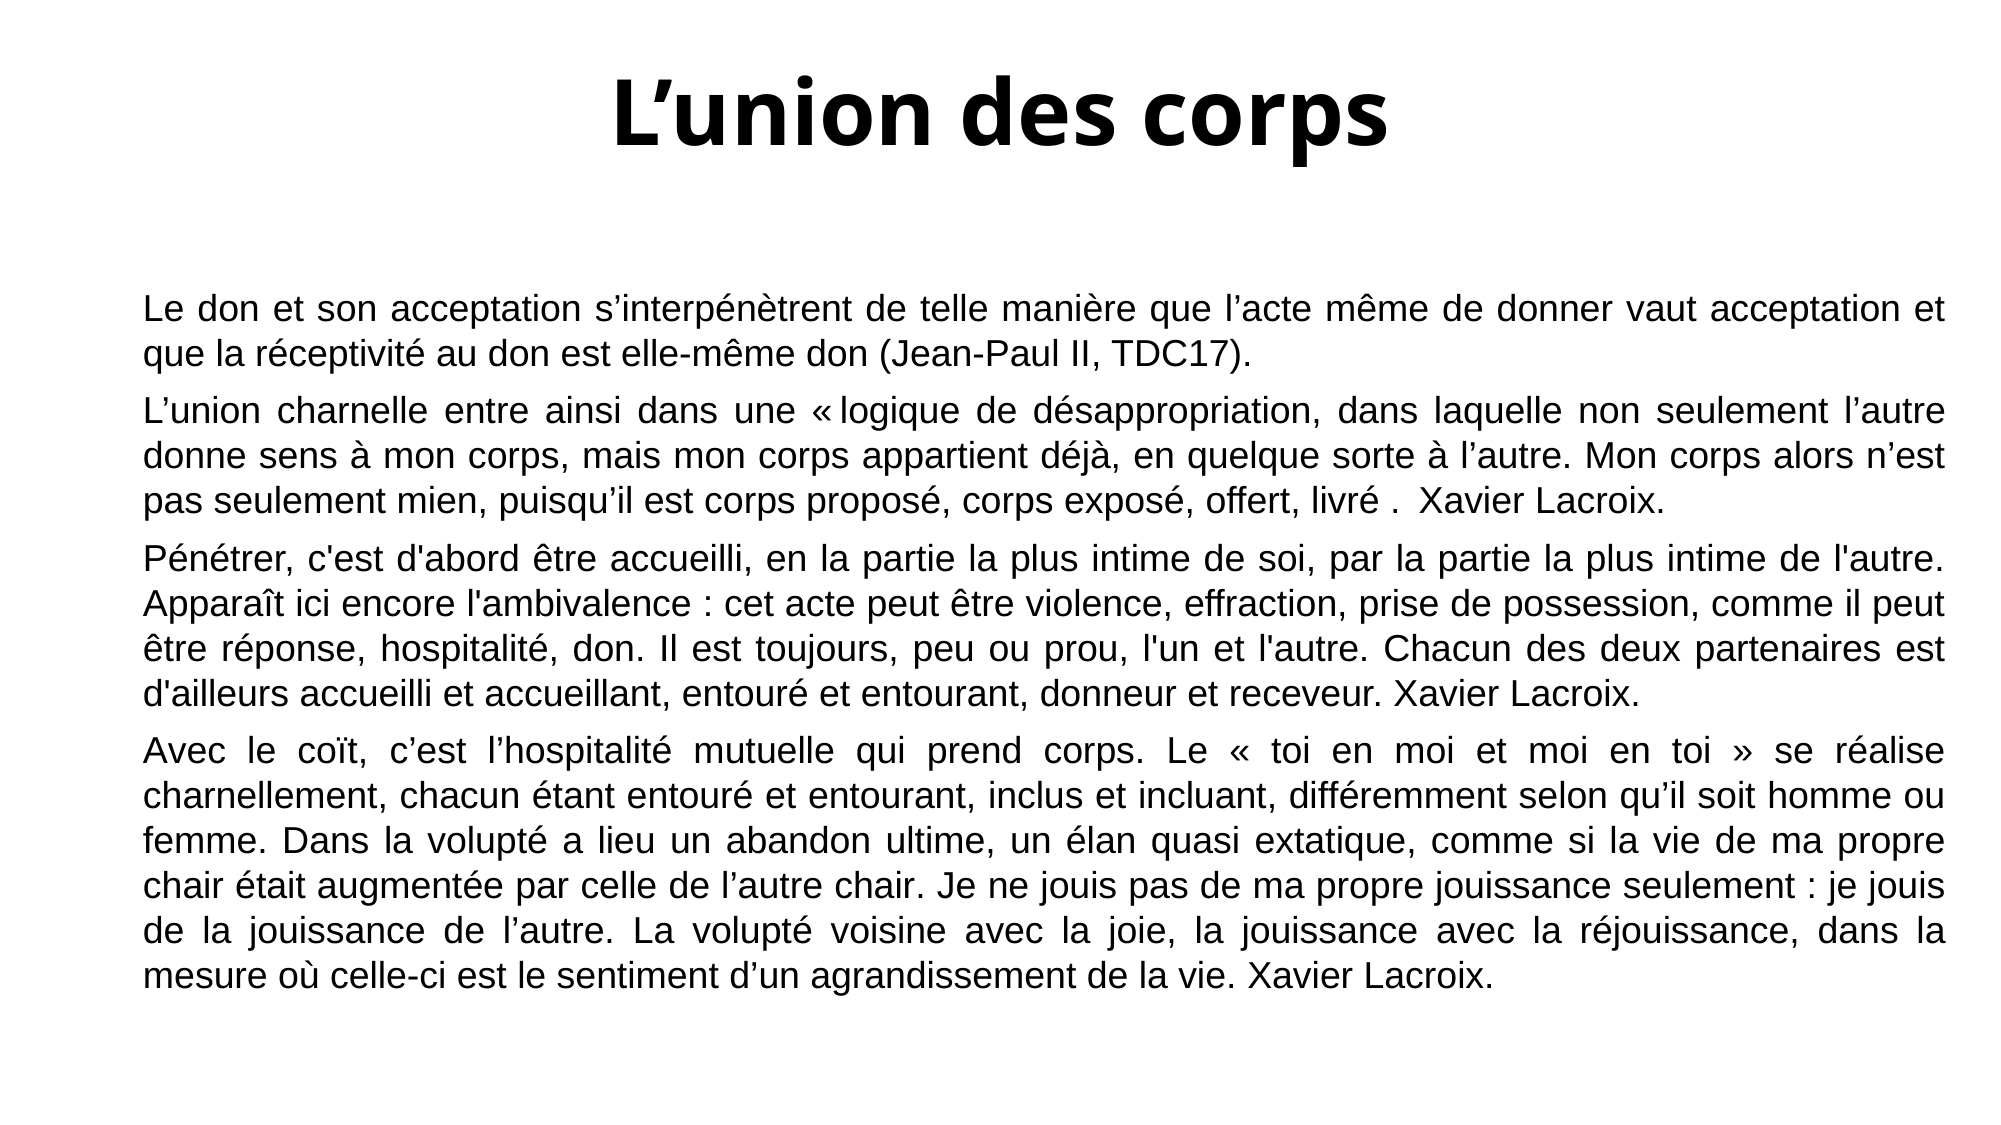

L’union des corps
Le don et son acceptation s’interpénètrent de telle manière que l’acte même de donner vaut acceptation et que la réceptivité au don est elle-même don (Jean-Paul II, TDC17).
L’union charnelle entre ainsi dans une « logique de désappropriation, dans laquelle non seulement l’autre donne sens à mon corps, mais mon corps appartient déjà, en quelque sorte à l’autre. Mon corps alors n’est pas seulement mien, puisqu’il est corps proposé, corps exposé, offert, livré .  Xavier Lacroix.
Pénétrer, c'est d'abord être accueilli, en la partie la plus intime de soi, par la partie la plus intime de l'autre. Apparaît ici encore l'ambivalence : cet acte peut être violence, effraction, prise de possession, comme il peut être réponse, hospitalité, don. Il est toujours, peu ou prou, l'un et l'autre. Chacun des deux partenaires est d'ailleurs accueilli et accueillant, entouré et entourant, donneur et receveur. Xavier Lacroix.
Avec le coït, c’est l’hospitalité mutuelle qui prend corps. Le « toi en moi et moi en toi » se réalise charnellement, chacun étant entouré et entourant, inclus et incluant, différemment selon qu’il soit homme ou femme. Dans la volupté a lieu un abandon ultime, un élan quasi extatique, comme si la vie de ma propre chair était augmentée par celle de l’autre chair. Je ne jouis pas de ma propre jouissance seulement : je jouis de la jouissance de l’autre. La volupté voisine avec la joie, la jouissance avec la réjouissance, dans la mesure où celle-ci est le sentiment d’un agrandissement de la vie. Xavier Lacroix.